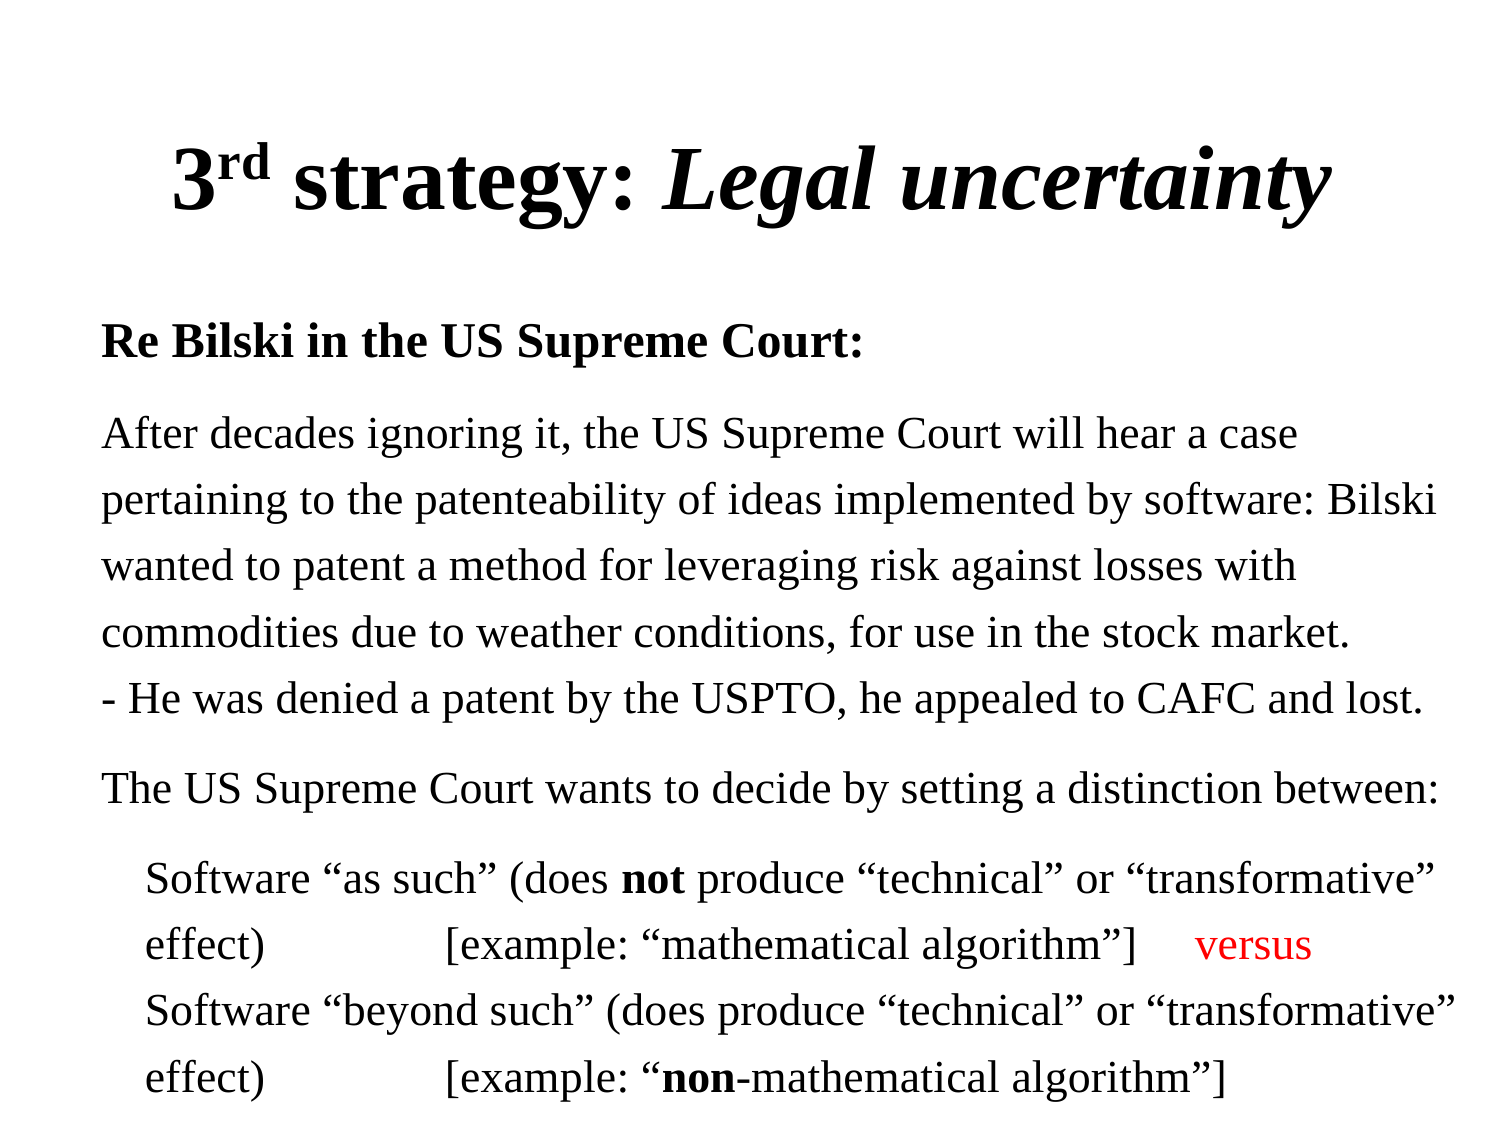

# 3rd strategy: Legal uncertainty
Re Bilski in the US Supreme Court:
After decades ignoring it, the US Supreme Court will hear a case pertaining to the patenteability of ideas implemented by software: Bilski wanted to patent a method for leveraging risk against losses with commodities due to weather conditions, for use in the stock market.
- He was denied a patent by the USPTO, he appealed to CAFC and lost.
The US Supreme Court wants to decide by setting a distinction between:
	Software “as such” (does not produce “technical” or “transformative” effect)		[example: “mathematical algorithm”] 	versus
Software “beyond such” (does produce “technical” or “transformative” effect)		[example: “non-mathematical algorithm”]